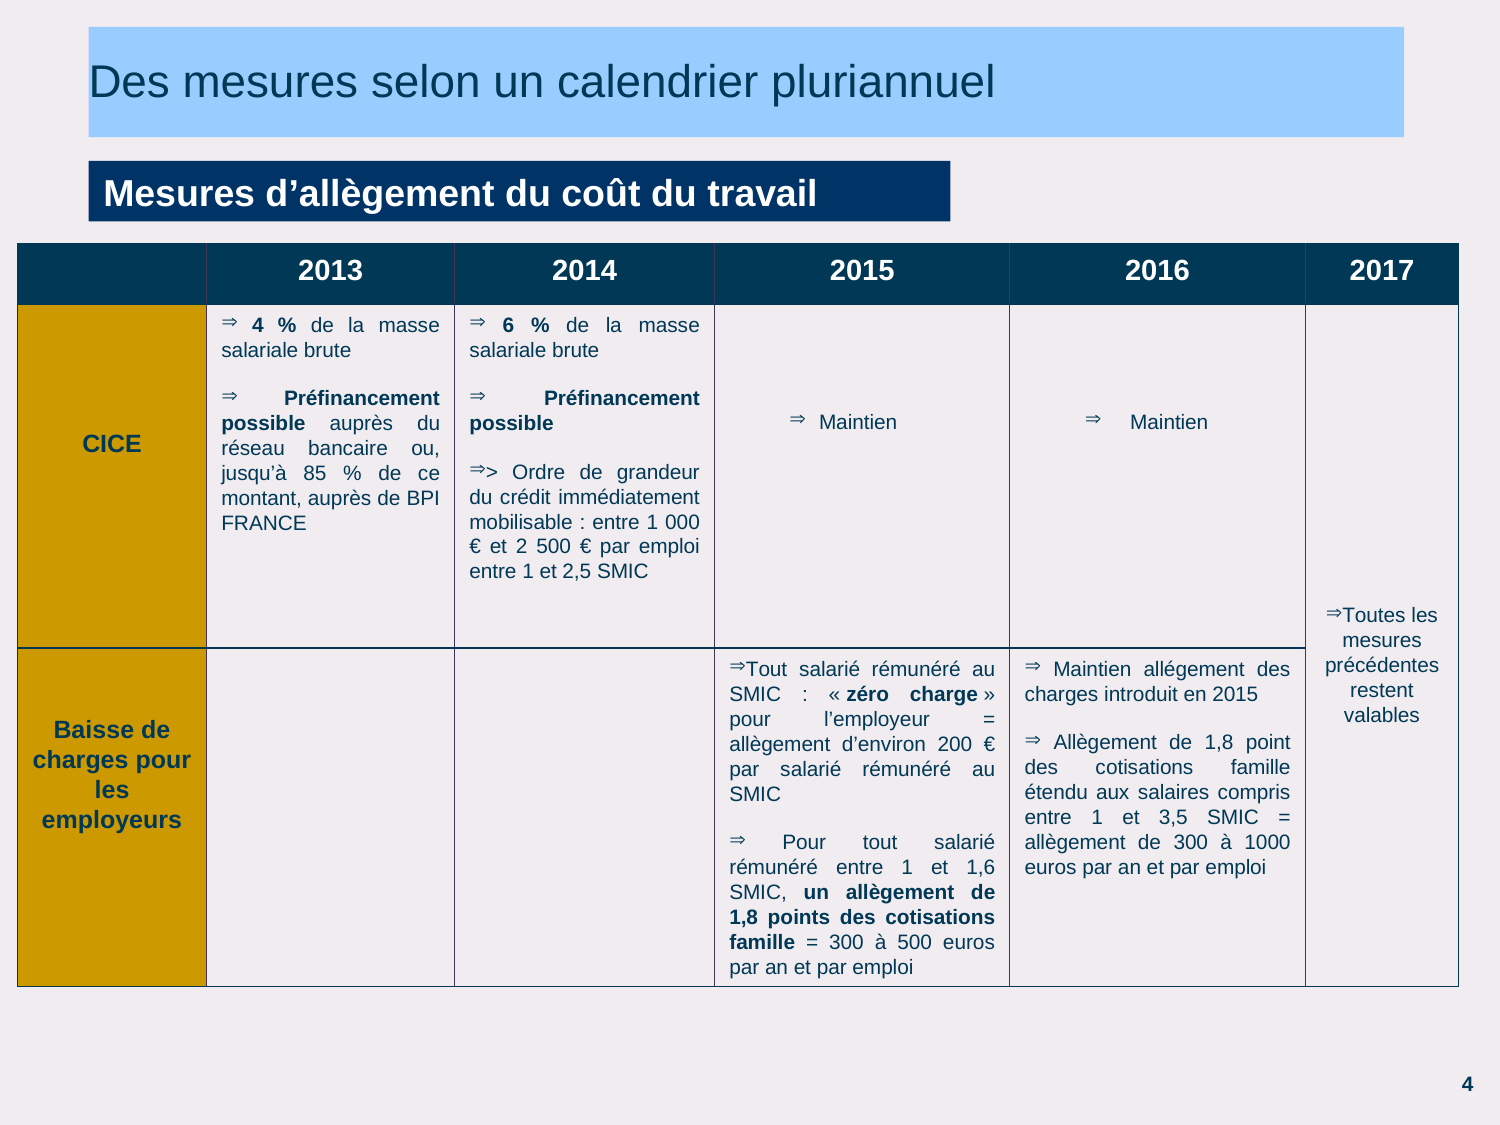

Des mesures selon un calendrier pluriannuel
Mesures d’allègement du coût du travail
| | 2013 | 2014 | 2015 | 2016 | 2017 |
| --- | --- | --- | --- | --- | --- |
| CICE | 4 % de la masse salariale brute Préfinancement possible auprès du réseau bancaire ou, jusqu’à 85 % de ce montant, auprès de BPI FRANCE | 6 % de la masse salariale brute Préfinancement possible > Ordre de grandeur du crédit immédiatement mobilisable : entre 1 000 € et 2 500 € par emploi entre 1 et 2,5 SMIC | Maintien | Maintien | Toutes les mesures précédentes restent valables |
| Baisse de charges pour les employeurs | | | Tout salarié rémunéré au SMIC : « zéro charge » pour l’employeur = allègement d’environ 200 € par salarié rémunéré au SMIC Pour tout salarié rémunéré entre 1 et 1,6 SMIC, un allègement de 1,8 points des cotisations famille = 300 à 500 euros par an et par emploi | Maintien allégement des charges introduit en 2015 Allègement de 1,8 point des cotisations famille étendu aux salaires compris entre 1 et 3,5 SMIC = allègement de 300 à 1000 euros par an et par emploi | |